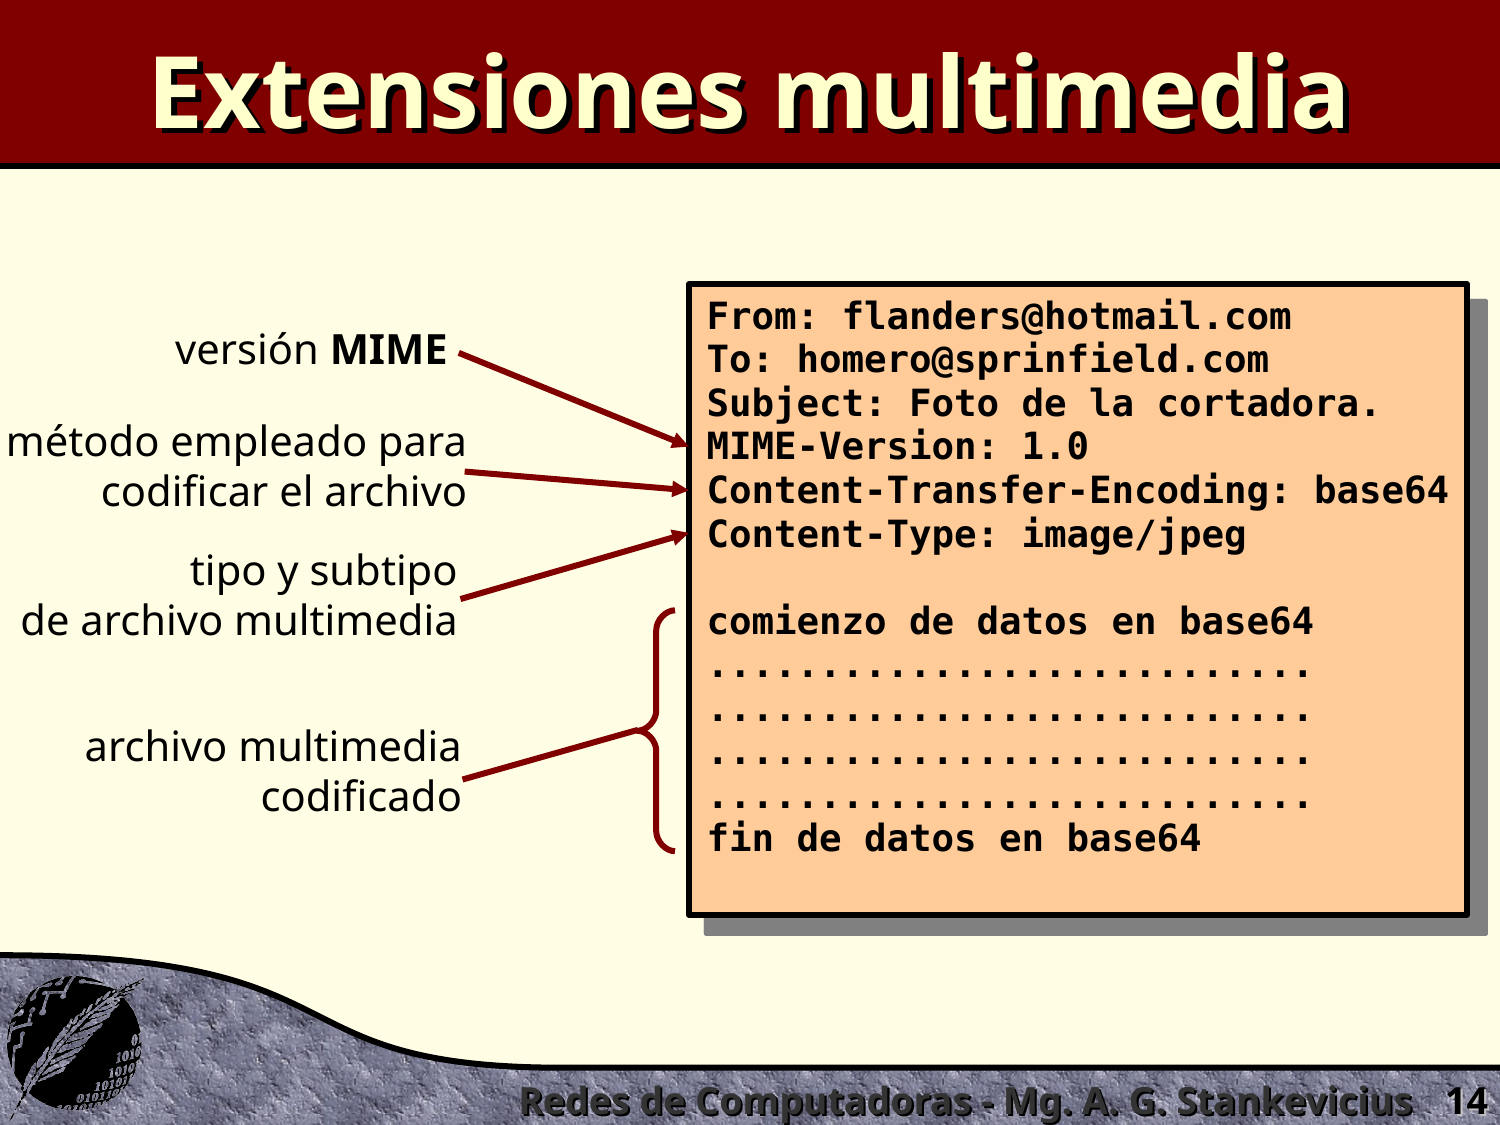

# Extensiones multimedia
From: flanders@hotmail.com
To: homero@sprinfield.com
Subject: Foto de la cortadora.
MIME-Version: 1.0
Content-Transfer-Encoding: base64
Content-Type: image/jpeg
comienzo de datos en base64
...........................
...........................
...........................
...........................
fin de datos en base64
versión MIME
método empleado para
codificar el archivo
tipo y subtipo
de archivo multimedia
archivo multimedia
codificado
14